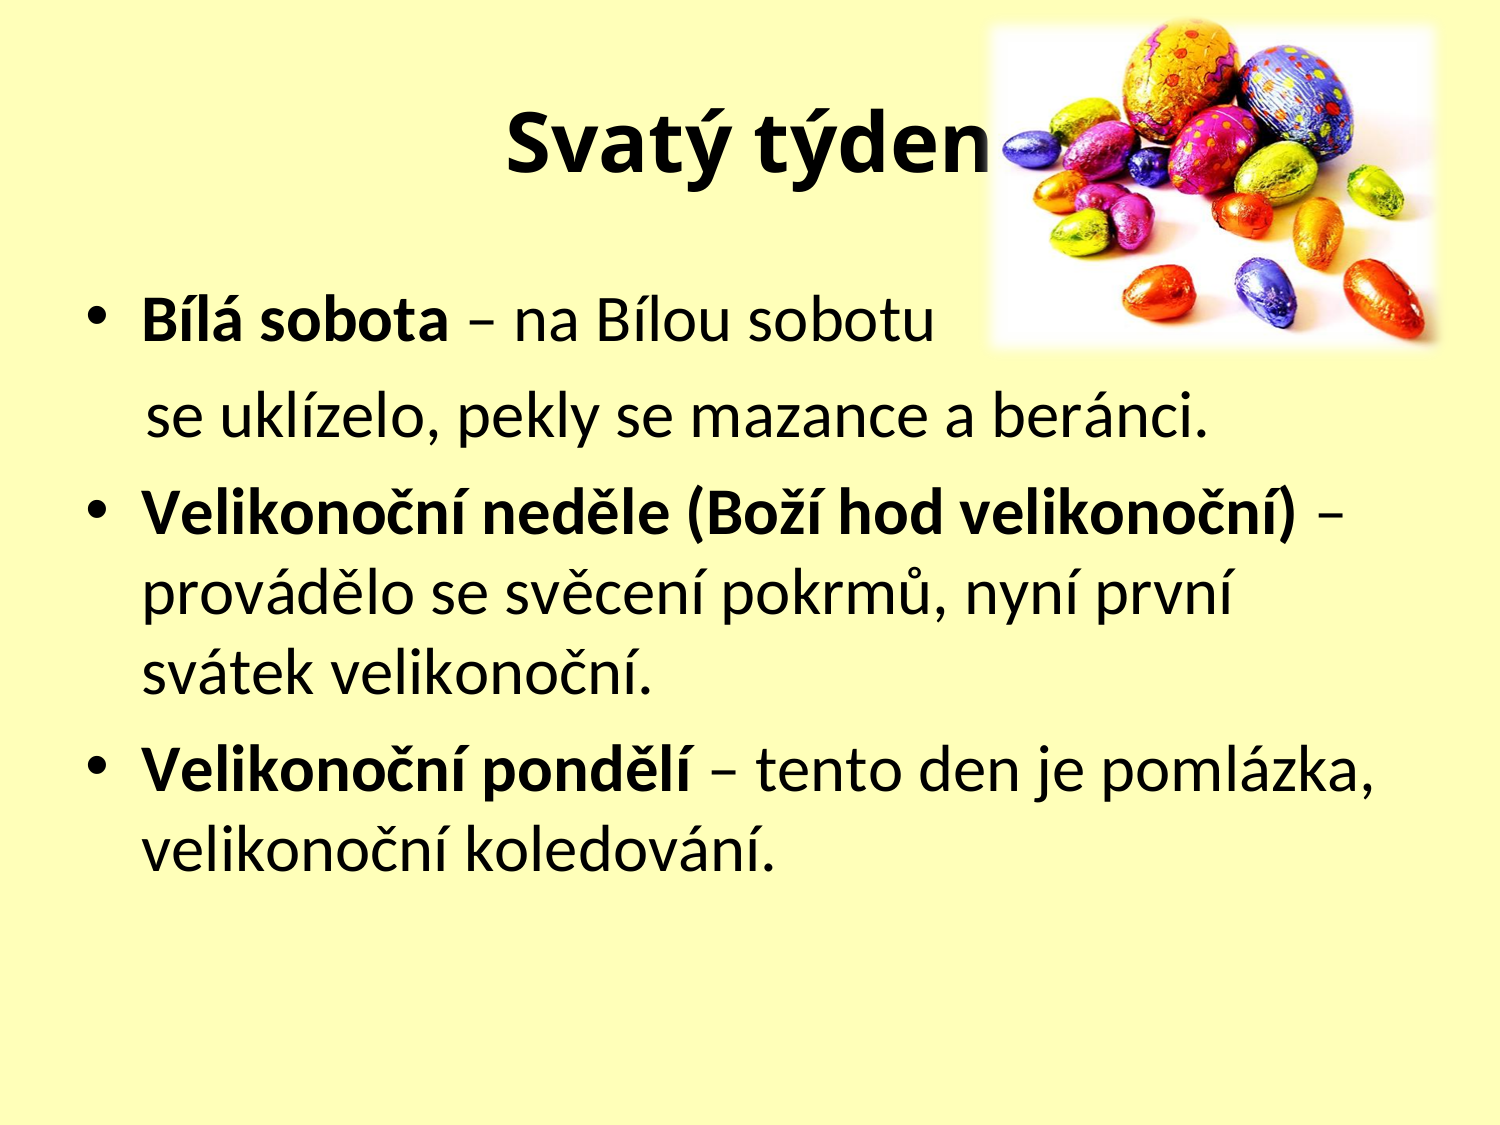

# Svatý týden
Bílá sobota – na Bílou sobotu
 se uklízelo, pekly se mazance a beránci.
Velikonoční neděle (Boží hod velikonoční) – provádělo se svěcení pokrmů, nyní první svátek velikonoční.
Velikonoční pondělí – tento den je pomlázka, velikonoční koledování.